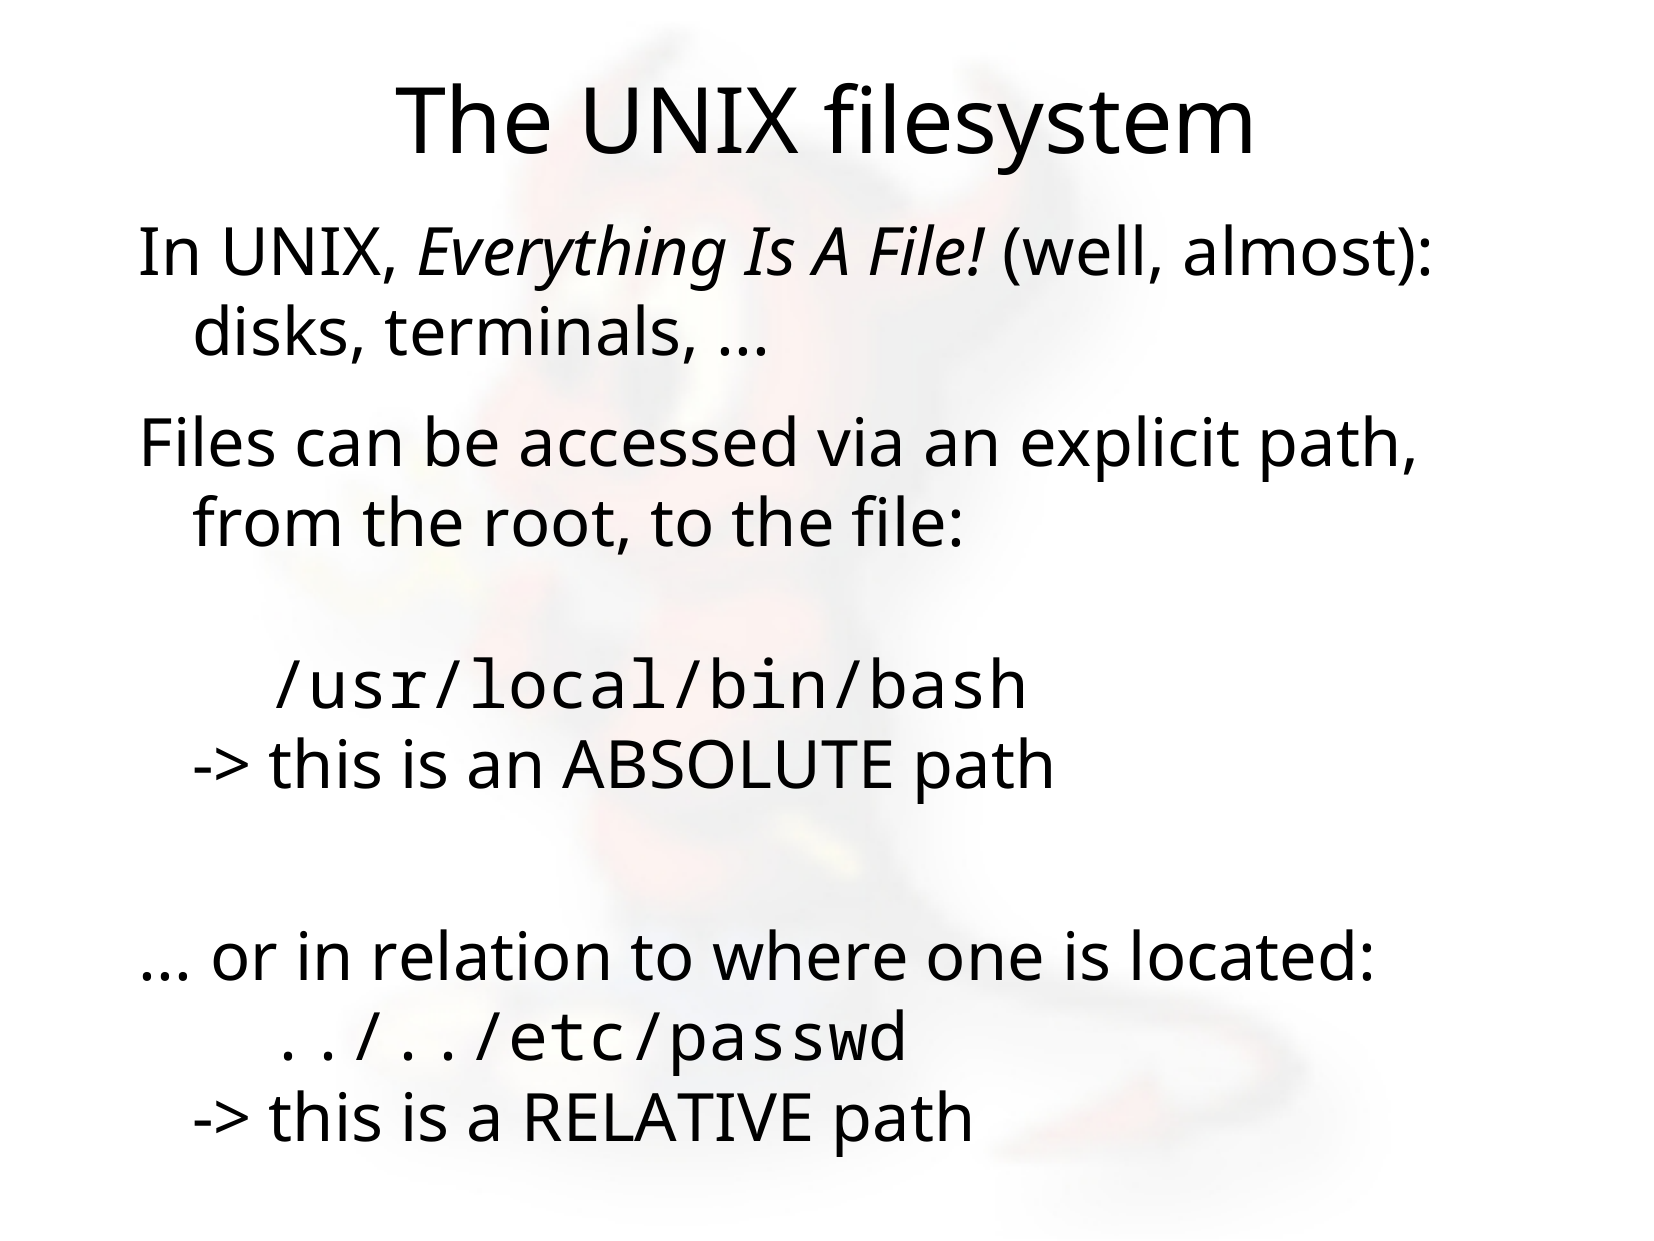

# The UNIX filesystem
In UNIX, Everything Is A File! (well, almost): disks, terminals, ...
Files can be accessed via an explicit path, from the root, to the file:
		/usr/local/bin/bash
-> this is an ABSOLUTE path
... or in relation to where one is located:
		../../etc/passwd
-> this is a RELATIVE path